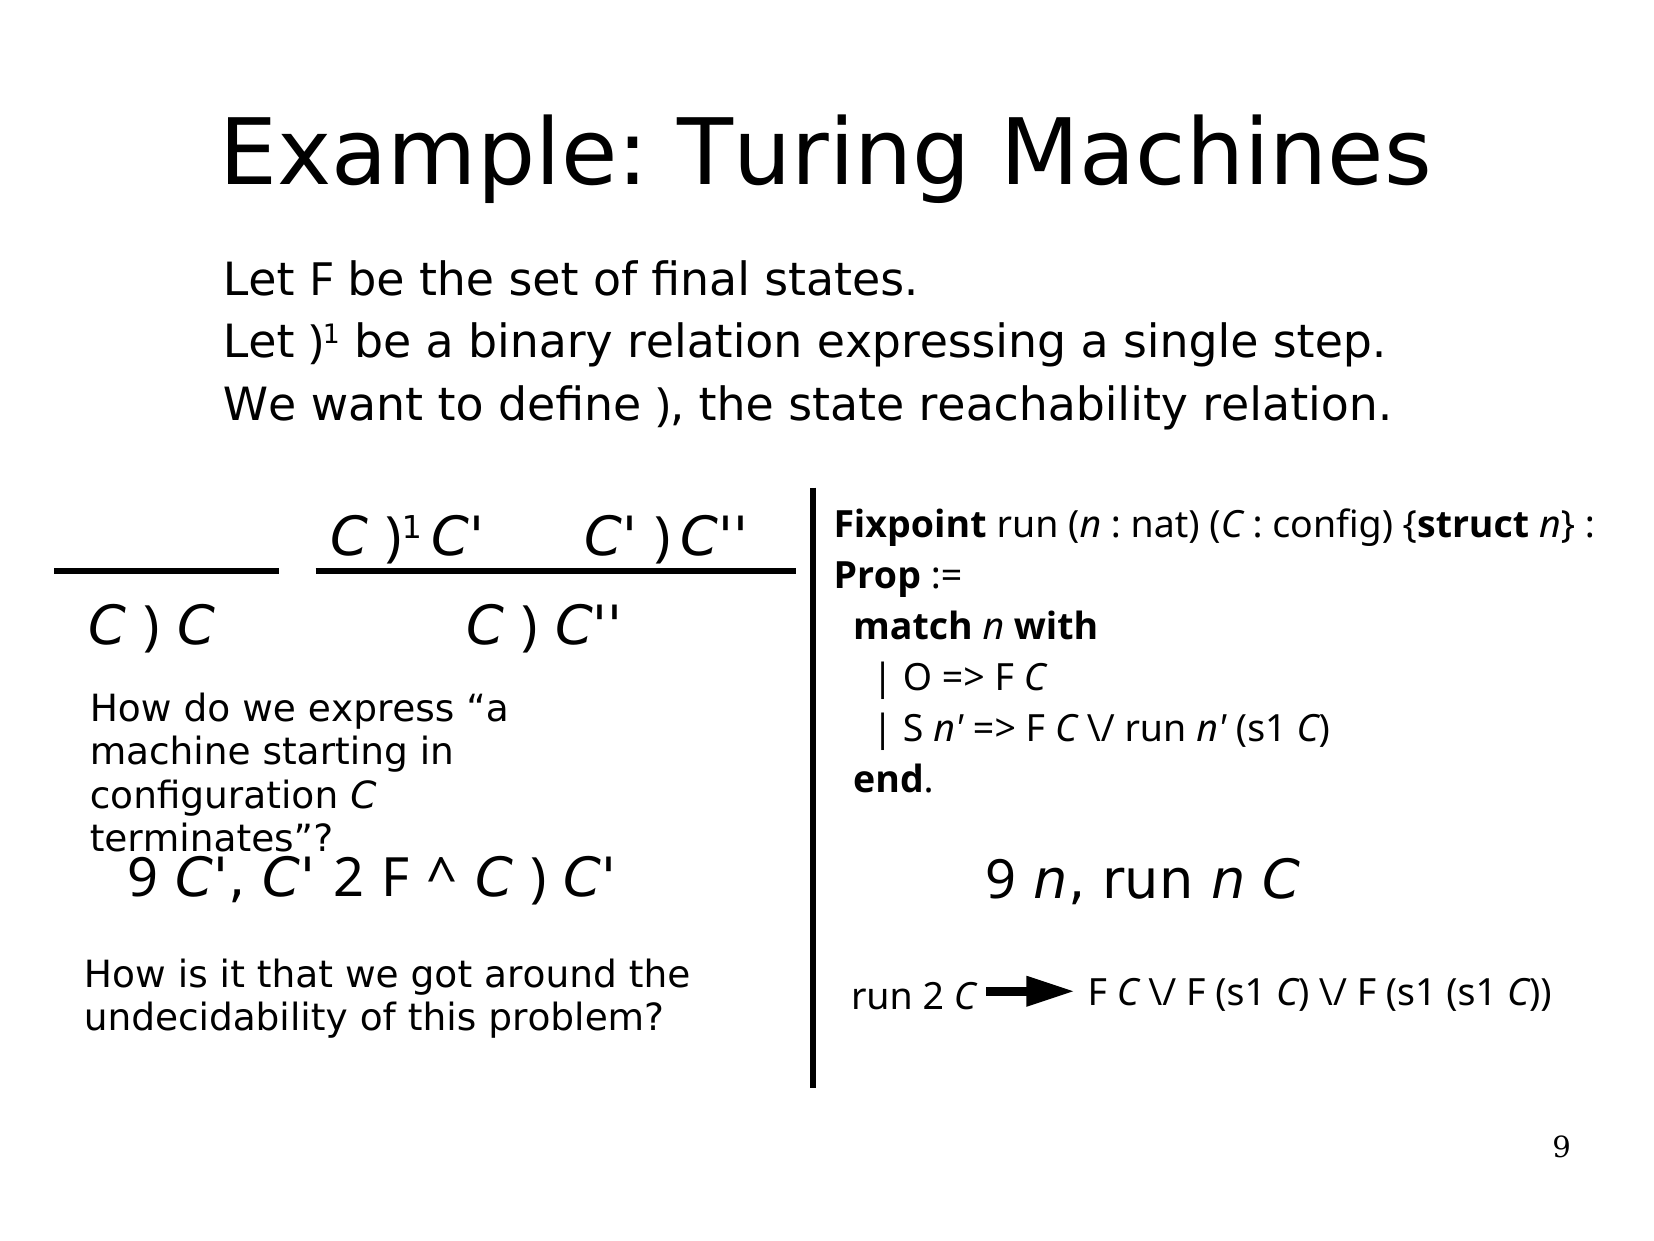

# Example: Turing Machines
Let F be the set of final states.
Let )1 be a binary relation expressing a single step.
We want to define ), the state reachability relation.
Fixpoint run (n : nat) (C : config) {struct n} : Prop :=
 match n with
 | O => F C
 | S n' => F C \/ run n' (s1 C)
 end.
C )1 C'
C' ) C''
C ) C''
C ) C
How do we express “a machine starting in configuration C terminates”?
9 C', C' 2 F ^ C ) C'
9 n, run n C
How is it that we got around the undecidability of this problem?
F C \/ F (s1 C) \/ F (s1 (s1 C))
run 2 C
9